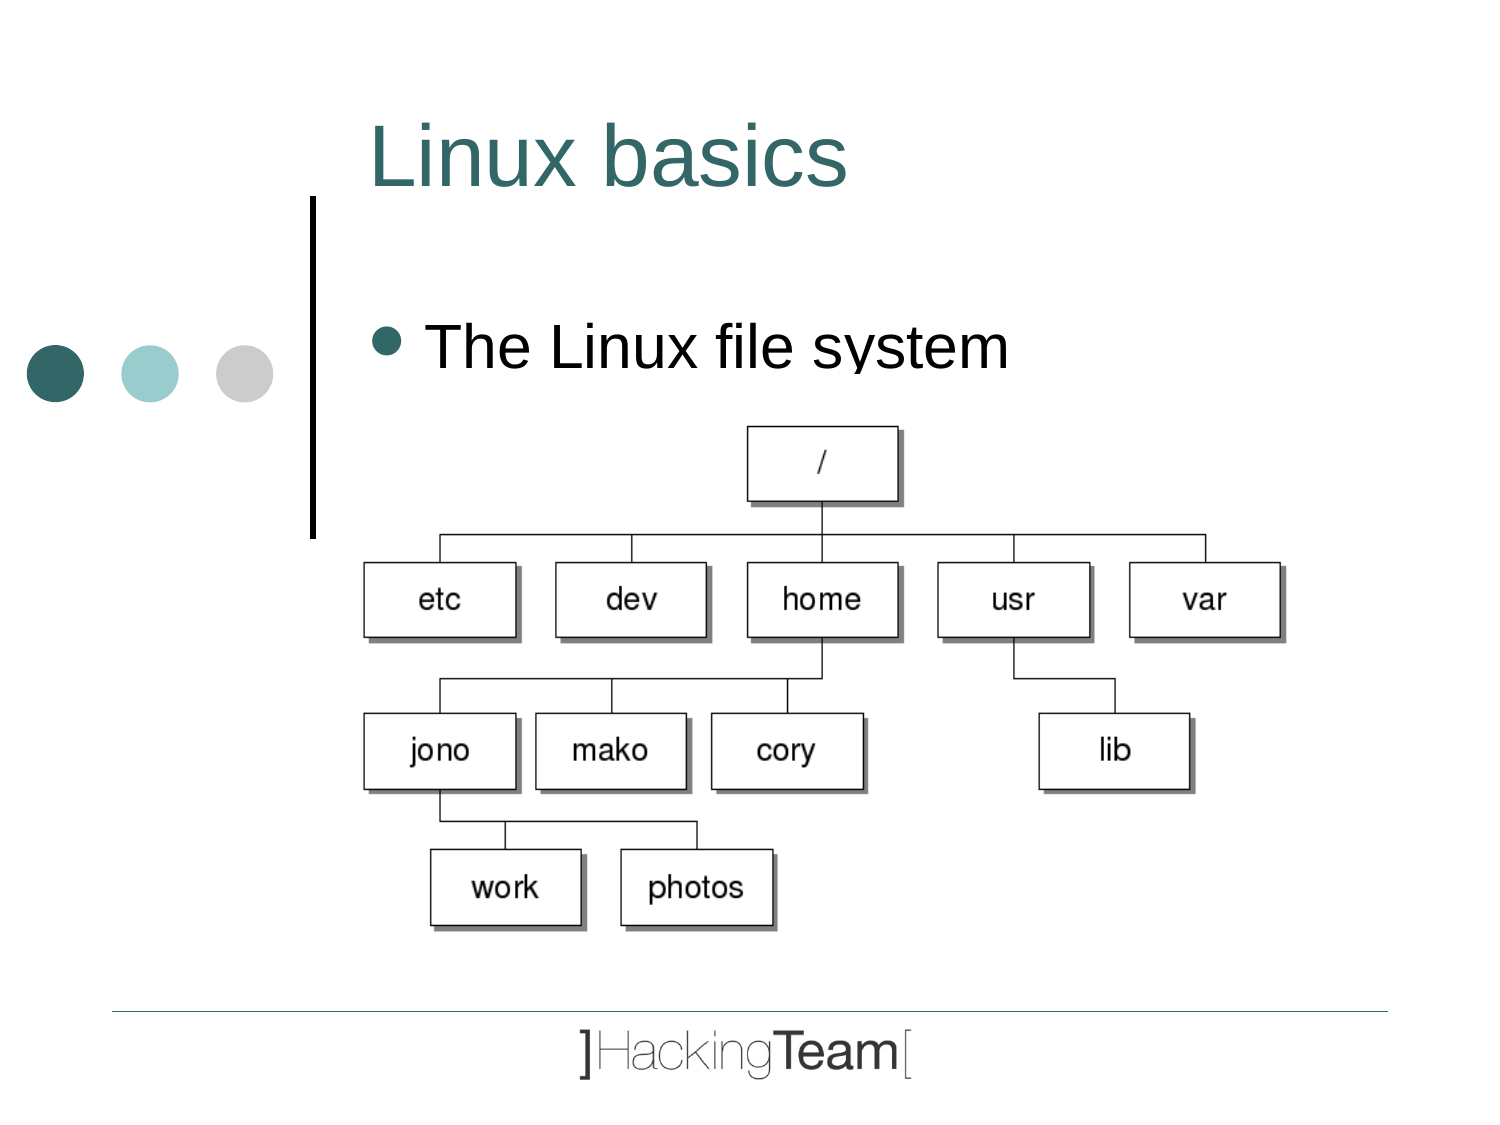

# Linux basics
The Linux file system